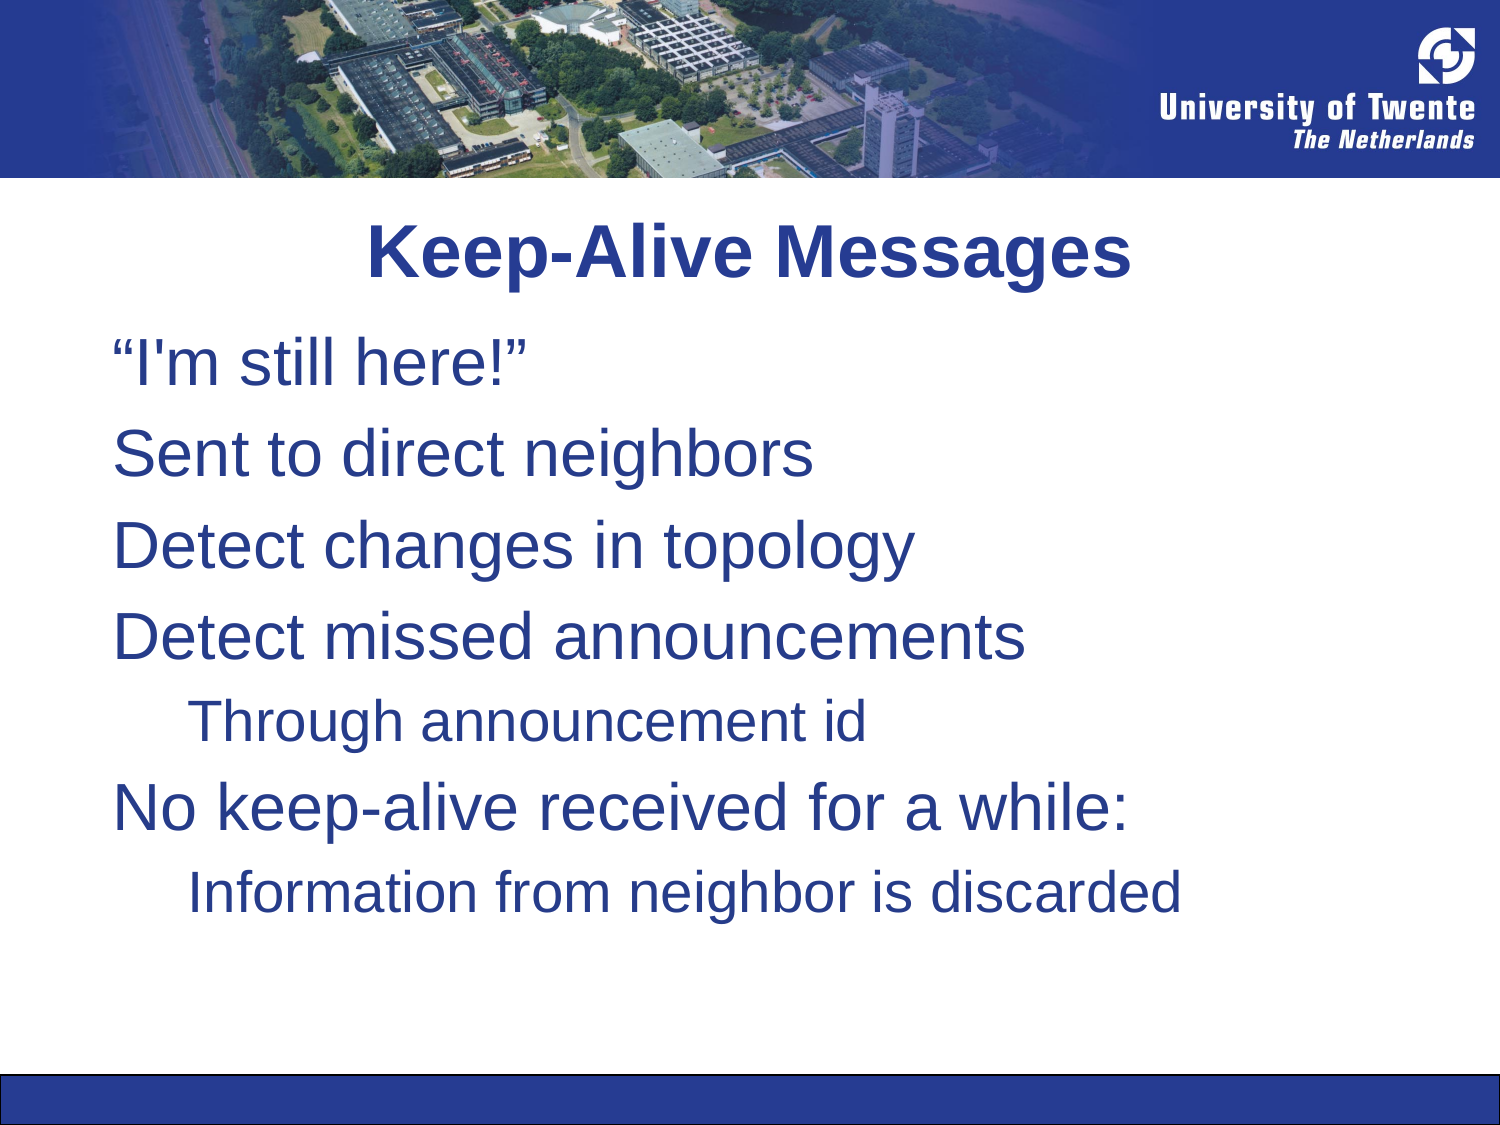

# Keep-Alive Messages
“I'm still here!”
Sent to direct neighbors
Detect changes in topology
Detect missed announcements
Through announcement id
No keep-alive received for a while:
Information from neighbor is discarded